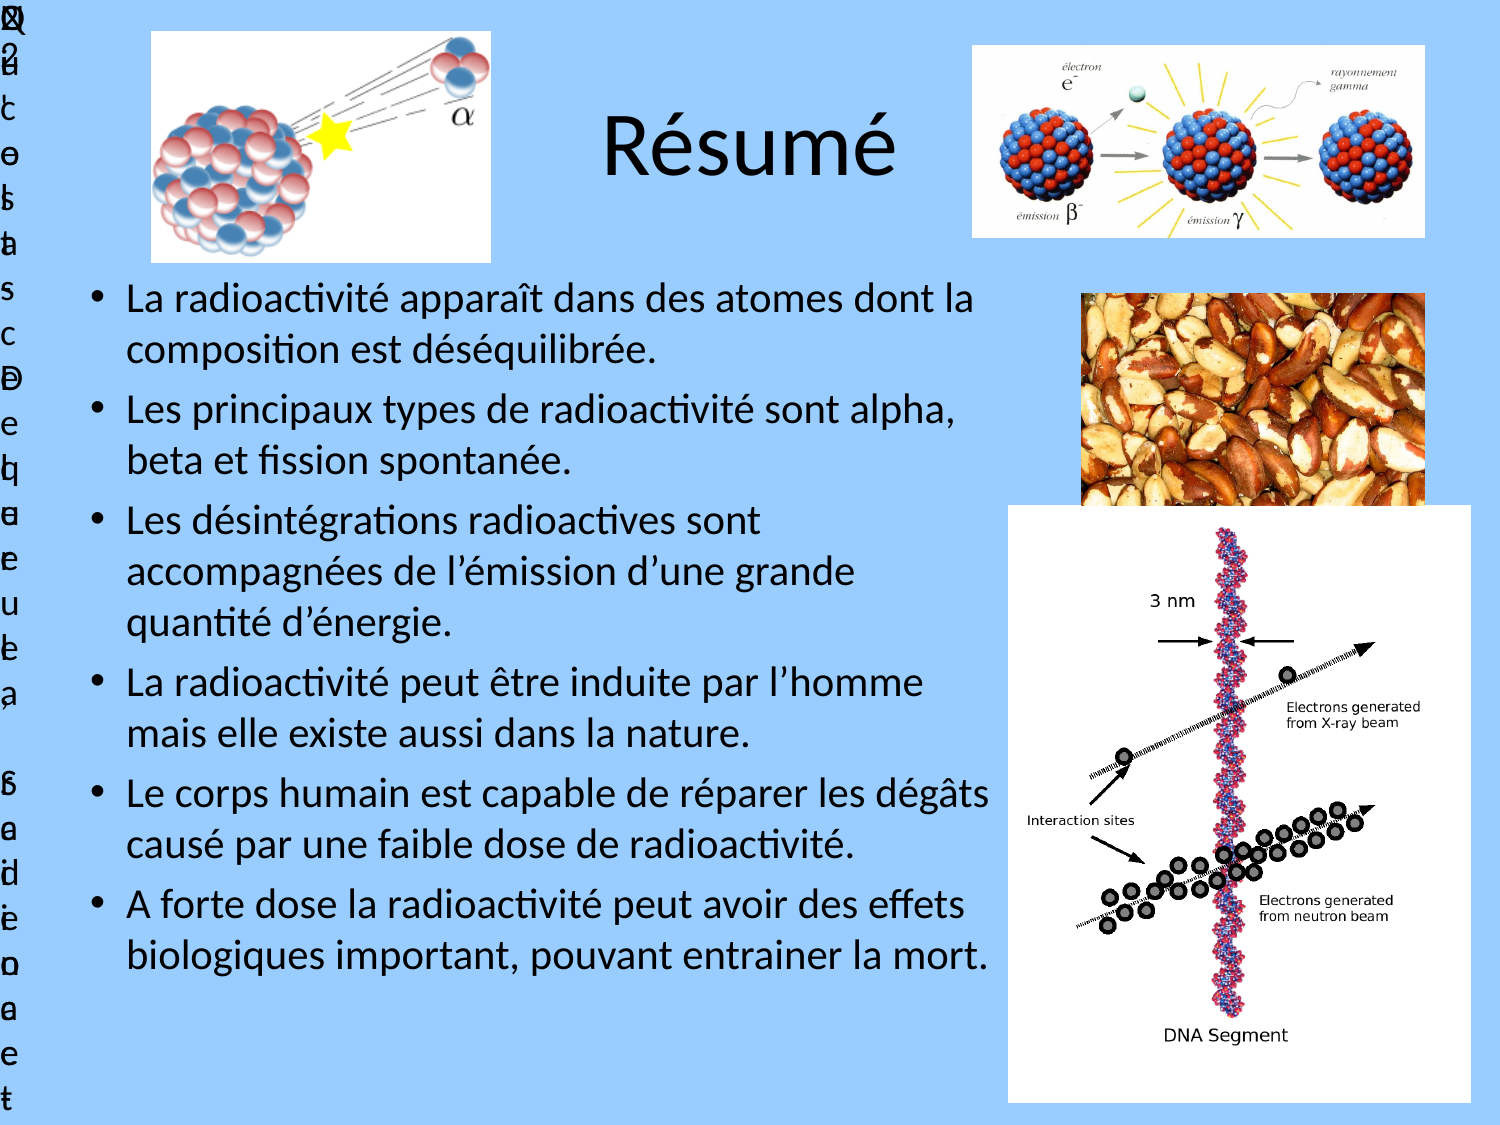

Nicolas Delerue, Science-ACO http://science-aco.fr http://nicolas.delerue.org
Qu'est-ce que la radioactivité?
# Résumé
La radioactivité apparaît dans des atomes dont la composition est déséquilibrée.
Les principaux types de radioactivité sont alpha, beta et fission spontanée.
Les désintégrations radioactives sont accompagnées de l’émission d’une grande quantité d’énergie.
La radioactivité peut être induite par l’homme mais elle existe aussi dans la nature.
Le corps humain est capable de réparer les dégâts causé par une faible dose de radioactivité.
A forte dose la radioactivité peut avoir des effets biologiques important, pouvant entrainer la mort.